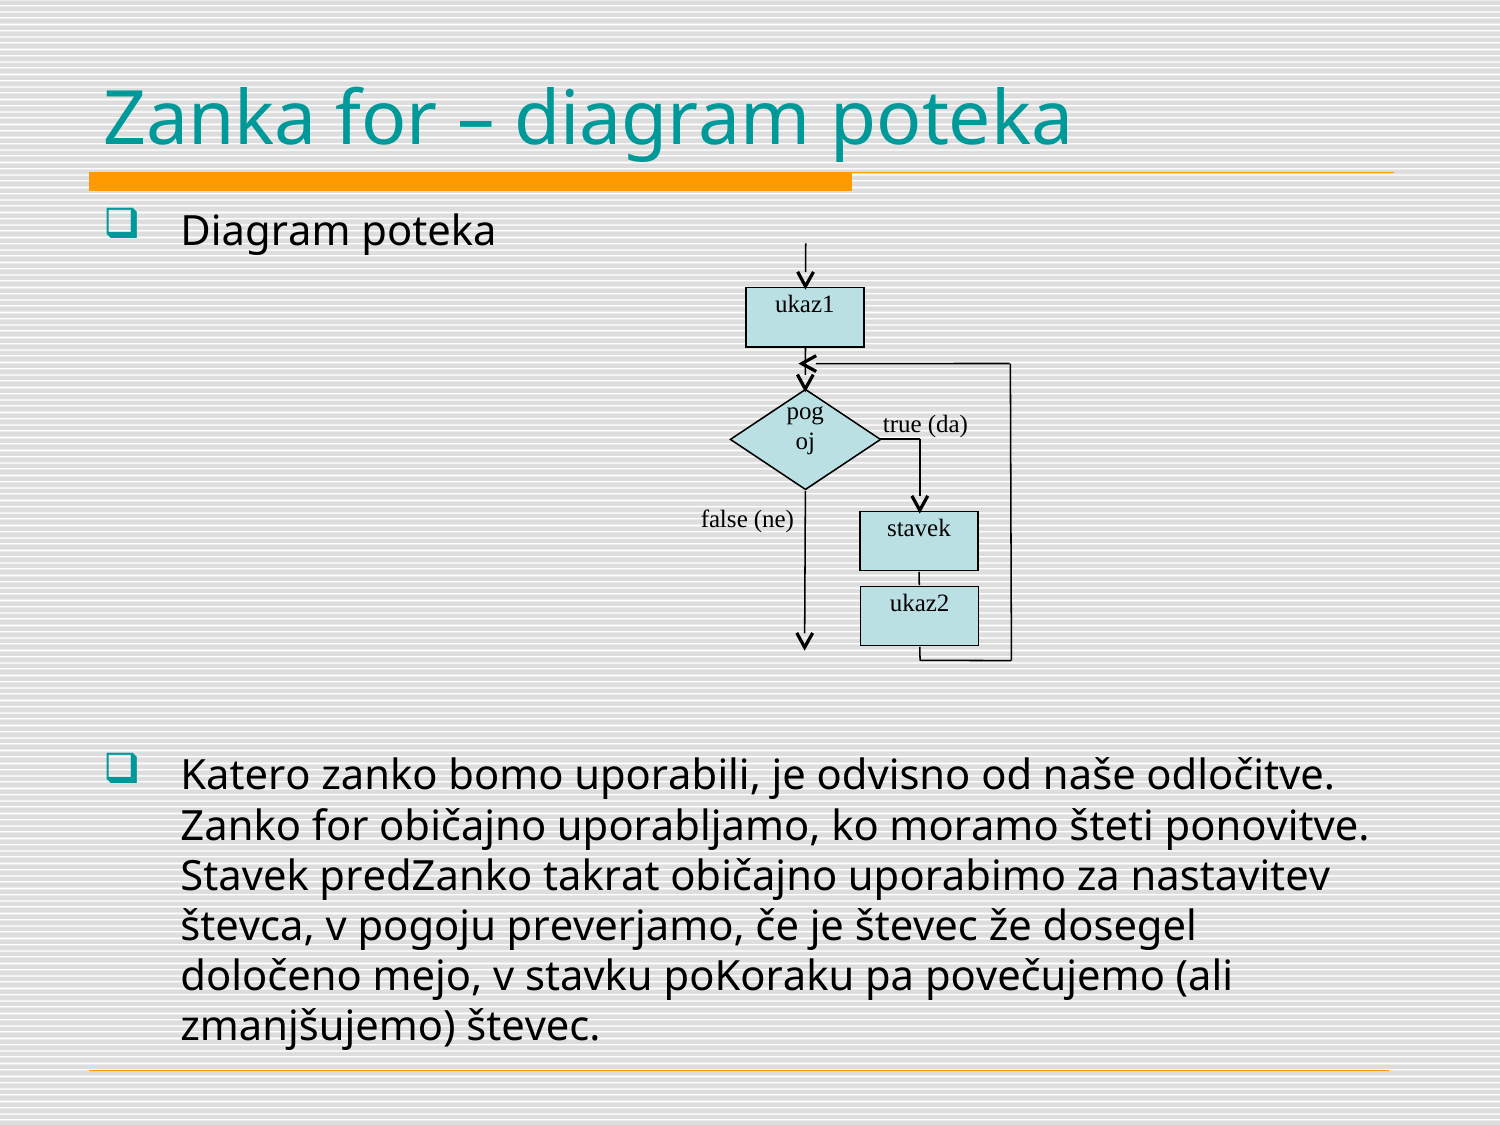

# Zanka for – diagram poteka
Diagram poteka
Katero zanko bomo uporabili, je odvisno od naše odločitve. Zanko for običajno uporabljamo, ko moramo šteti ponovitve. Stavek predZanko takrat običajno uporabimo za nastavitev števca, v pogoju preverjamo, če je števec že dosegel določeno mejo, v stavku poKoraku pa povečujemo (ali zmanjšujemo) števec.
ukaz1
pogoj
true (da)
 false (ne)
stavek
ukaz2